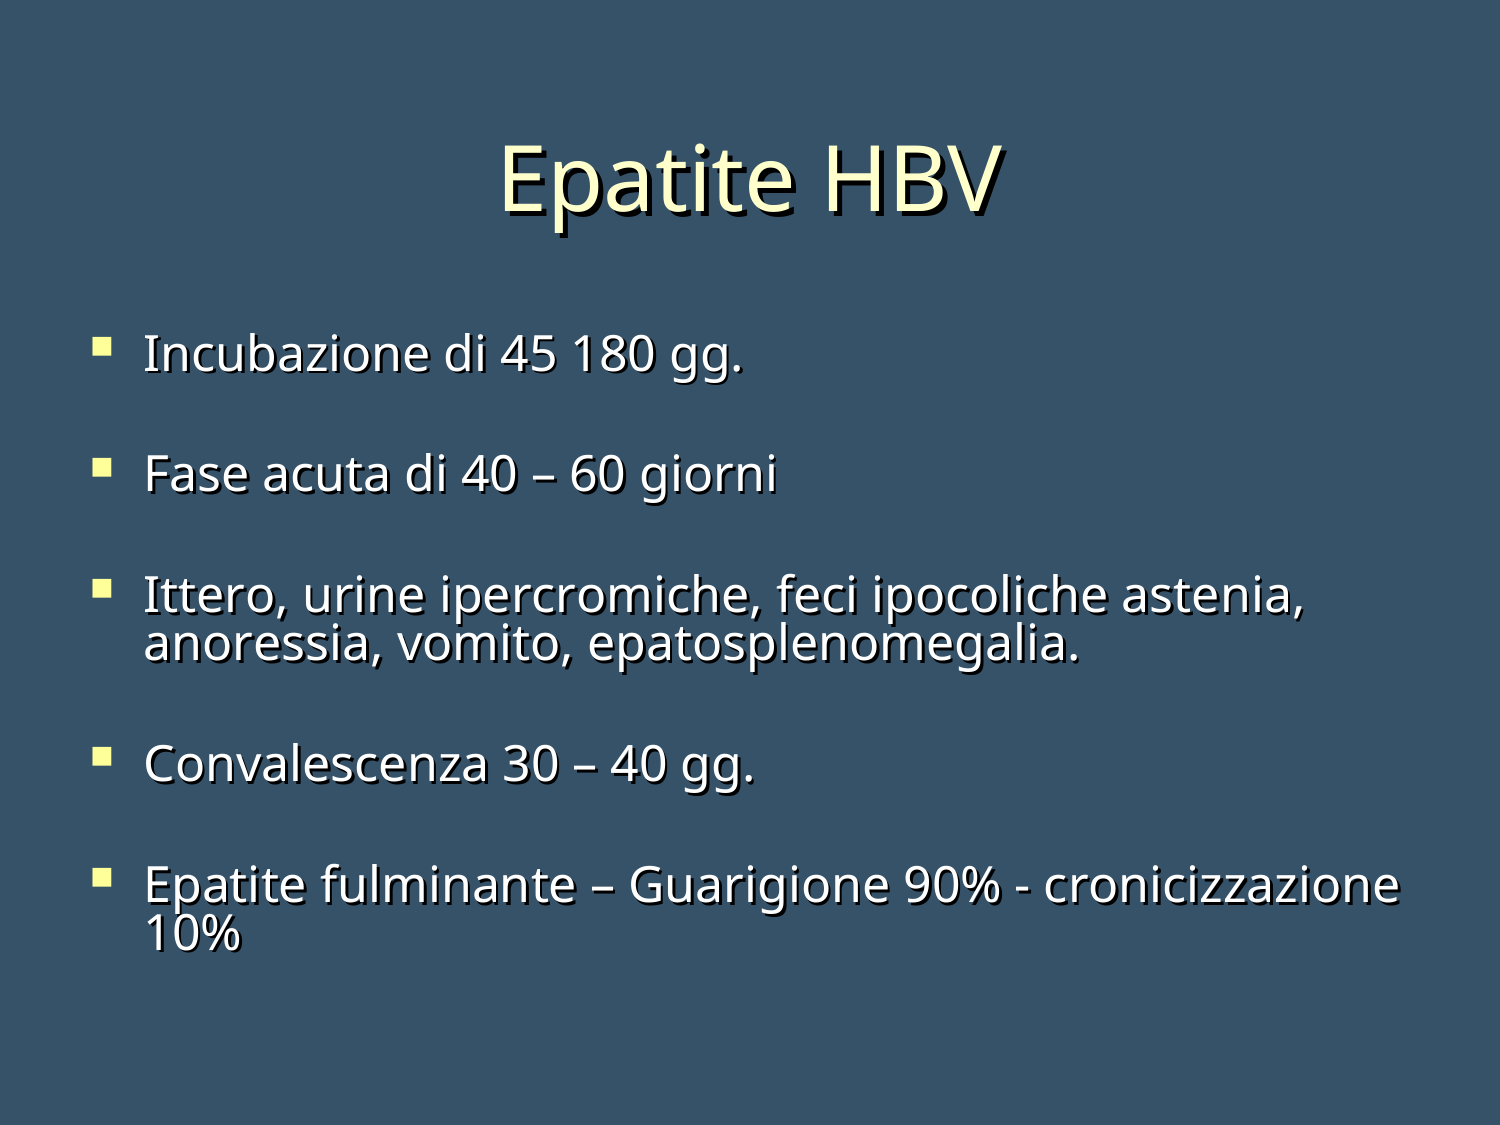

Epatite HBV
Incubazione di 45 180 gg.
Fase acuta di 40 – 60 giorni
Ittero, urine ipercromiche, feci ipocoliche astenia, anoressia, vomito, epatosplenomegalia.
Convalescenza 30 – 40 gg.
Epatite fulminante – Guarigione 90% - cronicizzazione 10%